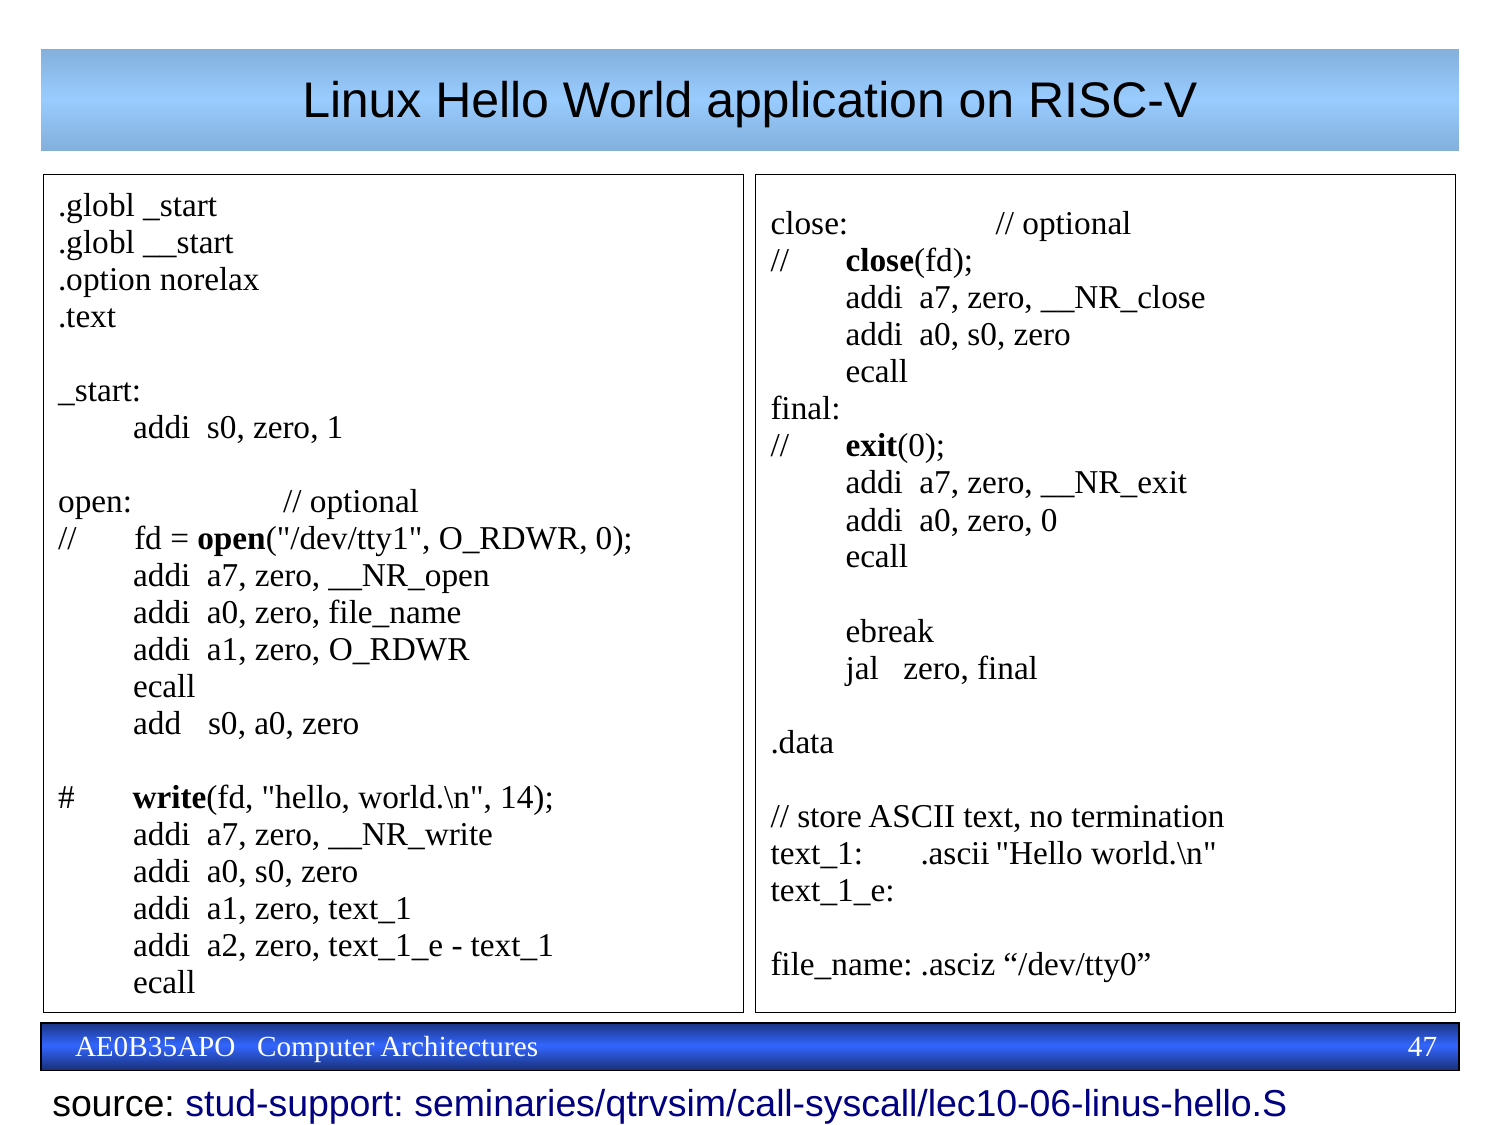

# Linux Hello World application on RISC-V
.globl _start
.globl __start
.option norelax
.text
_start:
	addi s0, zero, 1
open:			// optional
// fd = open("/dev/tty1", O_RDWR, 0);
	addi a7, zero, __NR_open
	addi a0, zero, file_name
	addi a1, zero, O_RDWR
	ecall
	add	s0, a0, zero
# write(fd, "hello, world.\n", 14);
	addi a7, zero, __NR_write
	addi a0, s0, zero
	addi a1, zero, text_1
	addi a2, zero, text_1_e - text_1
	ecall
close:		// optional
//	close(fd);
	addi a7, zero, __NR_close
	addi a0, s0, zero
	ecall
final:
//	exit(0);
	addi a7, zero, __NR_exit
	addi a0, zero, 0
	ecall
	ebreak
	jal zero, final
.data
// store ASCII text, no termination
text_1:	.ascii	"Hello world.\n"
text_1_e:
file_name: .asciz “/dev/tty0”
AE0B35APO Computer Architectures
47
source: stud-support: seminaries/qtrvsim/call-syscall/lec10-06-linus-hello.S